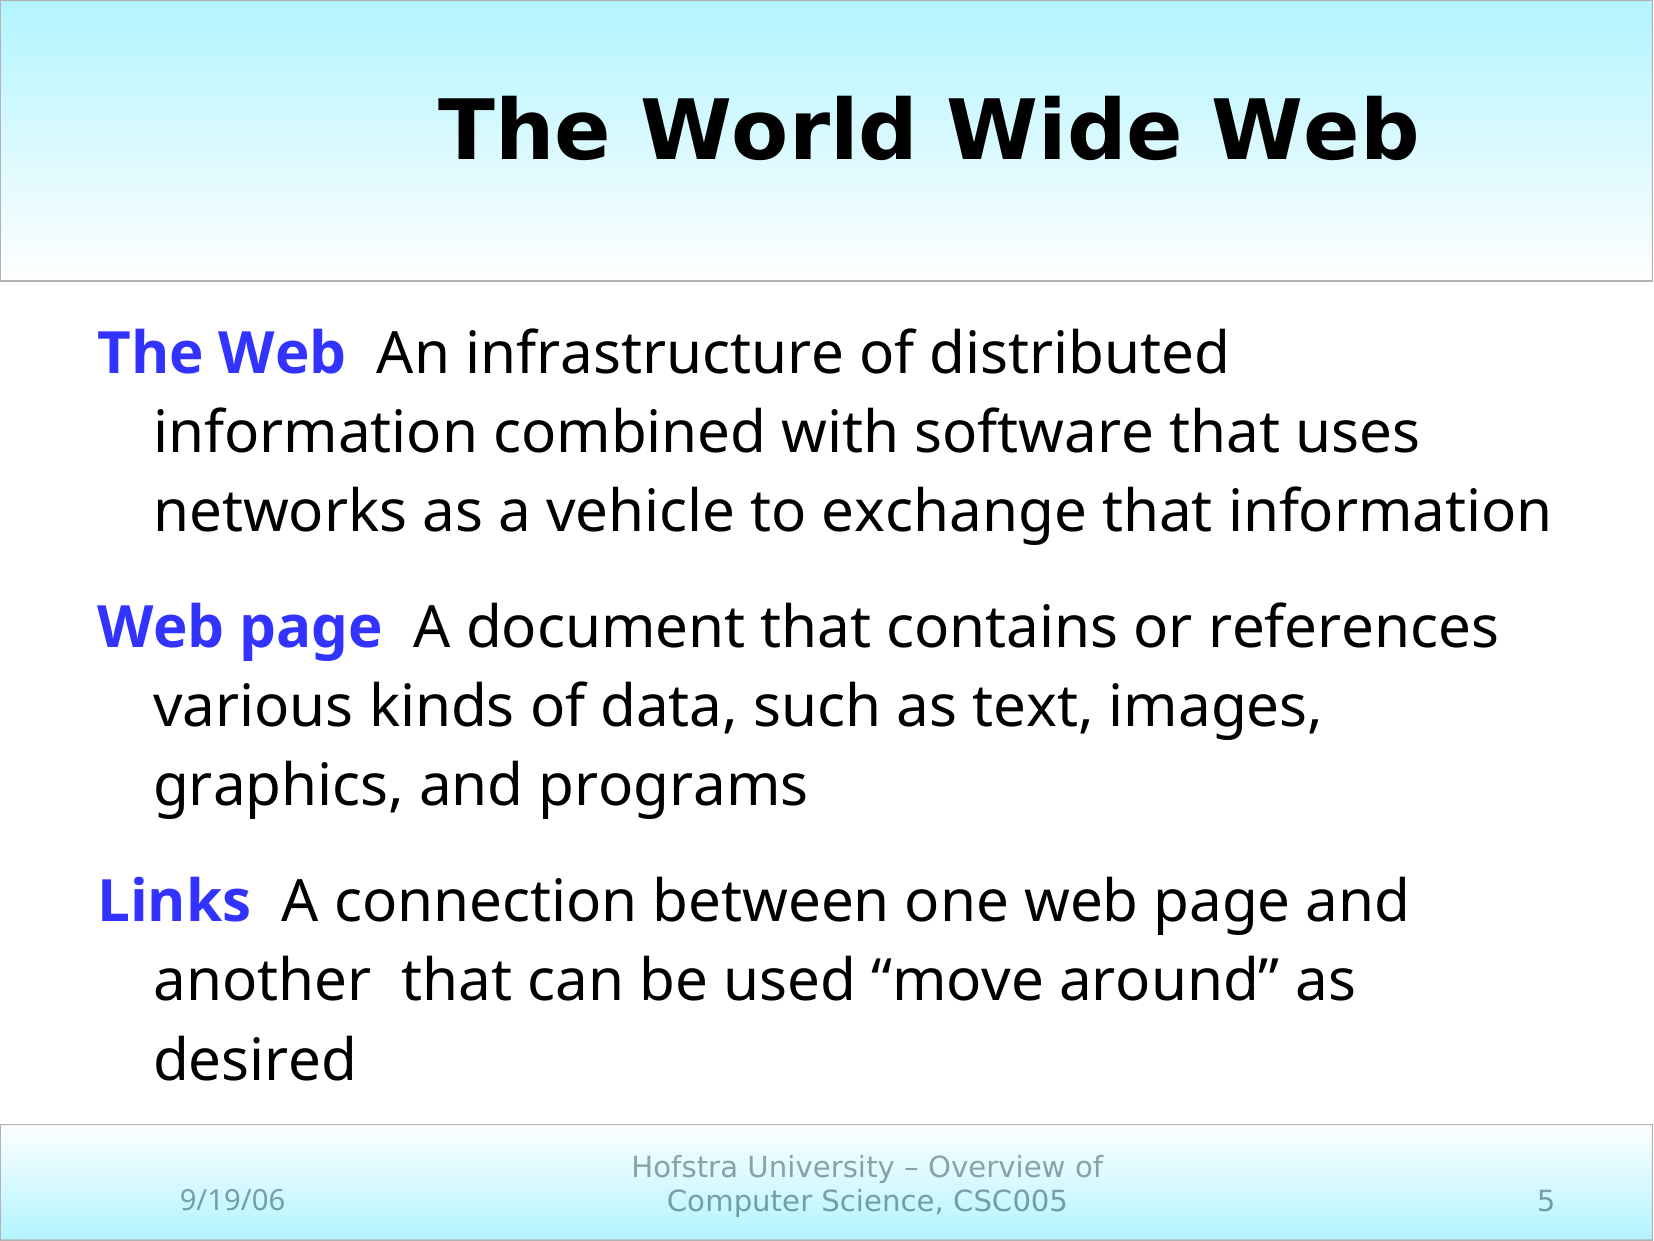

# The World Wide Web
The Web An infrastructure of distributed information combined with software that uses networks as a vehicle to exchange that information
Web page A document that contains or references various kinds of data, such as text, images, graphics, and programs
Links A connection between one web page and another that can be used “move around” as desired
5